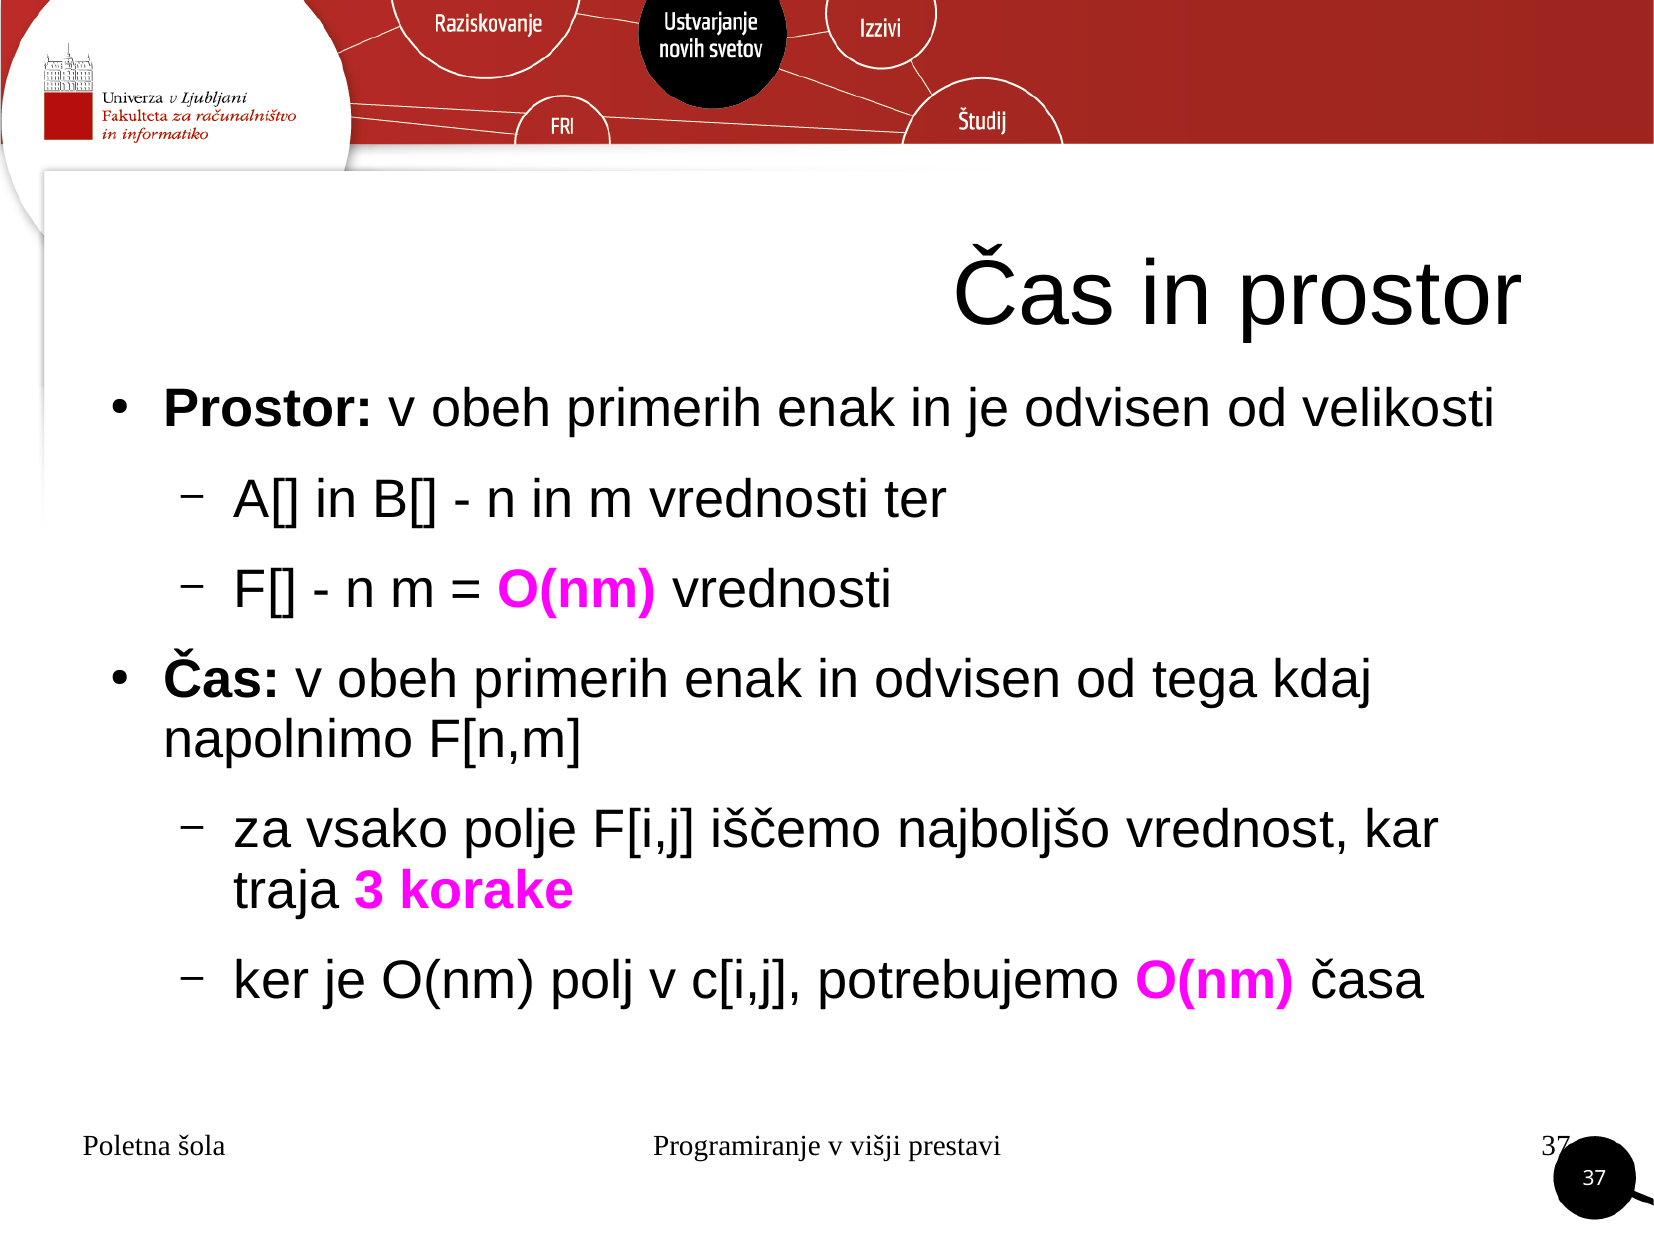

# Čas in prostor
Prostor: v obeh primerih enak in je odvisen od velikosti
A[] in B[] - n in m vrednosti ter
F[] - n m = O(nm) vrednosti
Čas: v obeh primerih enak in odvisen od tega kdaj napolnimo F[n,m]
za vsako polje F[i,j] iščemo najboljšo vrednost, kar traja 3 korake
ker je O(nm) polj v c[i,j], potrebujemo O(nm) časa
Poletna šola
Programiranje v višji prestavi
37